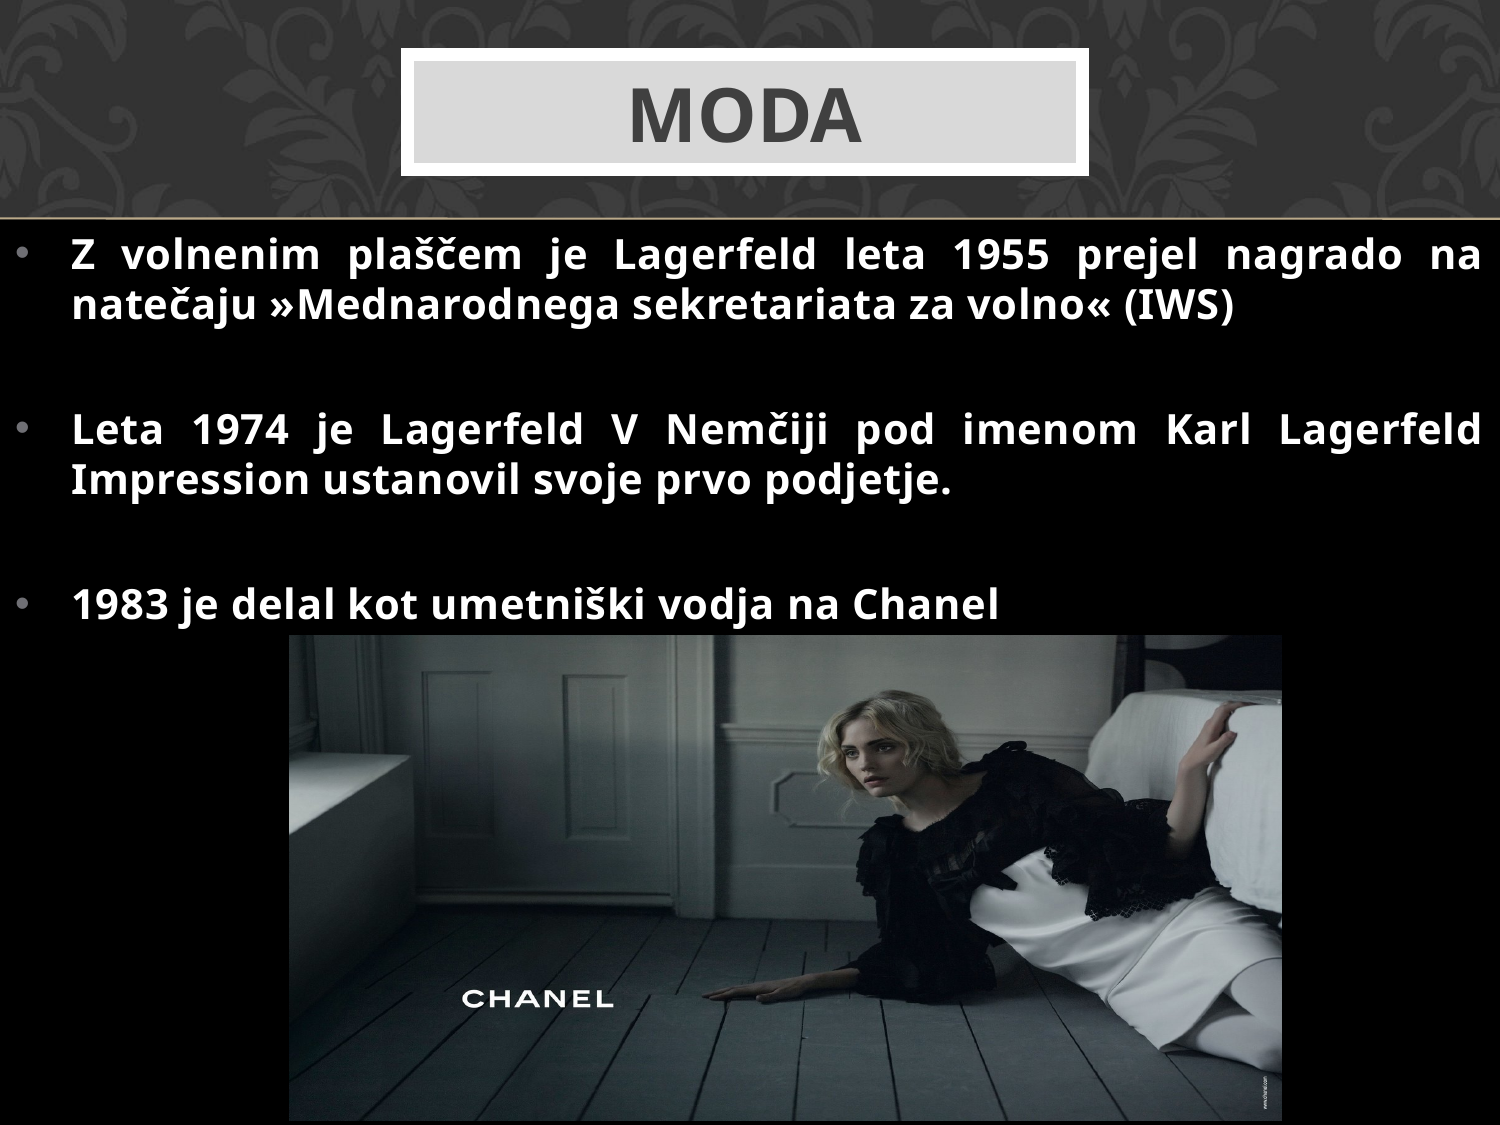

MODA
# Z volnenim plaščem je Lagerfeld leta 1955 prejel nagrado na natečaju »Mednarodnega sekretariata za volno« (IWS)
Leta 1974 je Lagerfeld V Nemčiji pod imenom Karl Lagerfeld Impression ustanovil svoje prvo podjetje.
1983 je delal kot umetniški vodja na Chanel